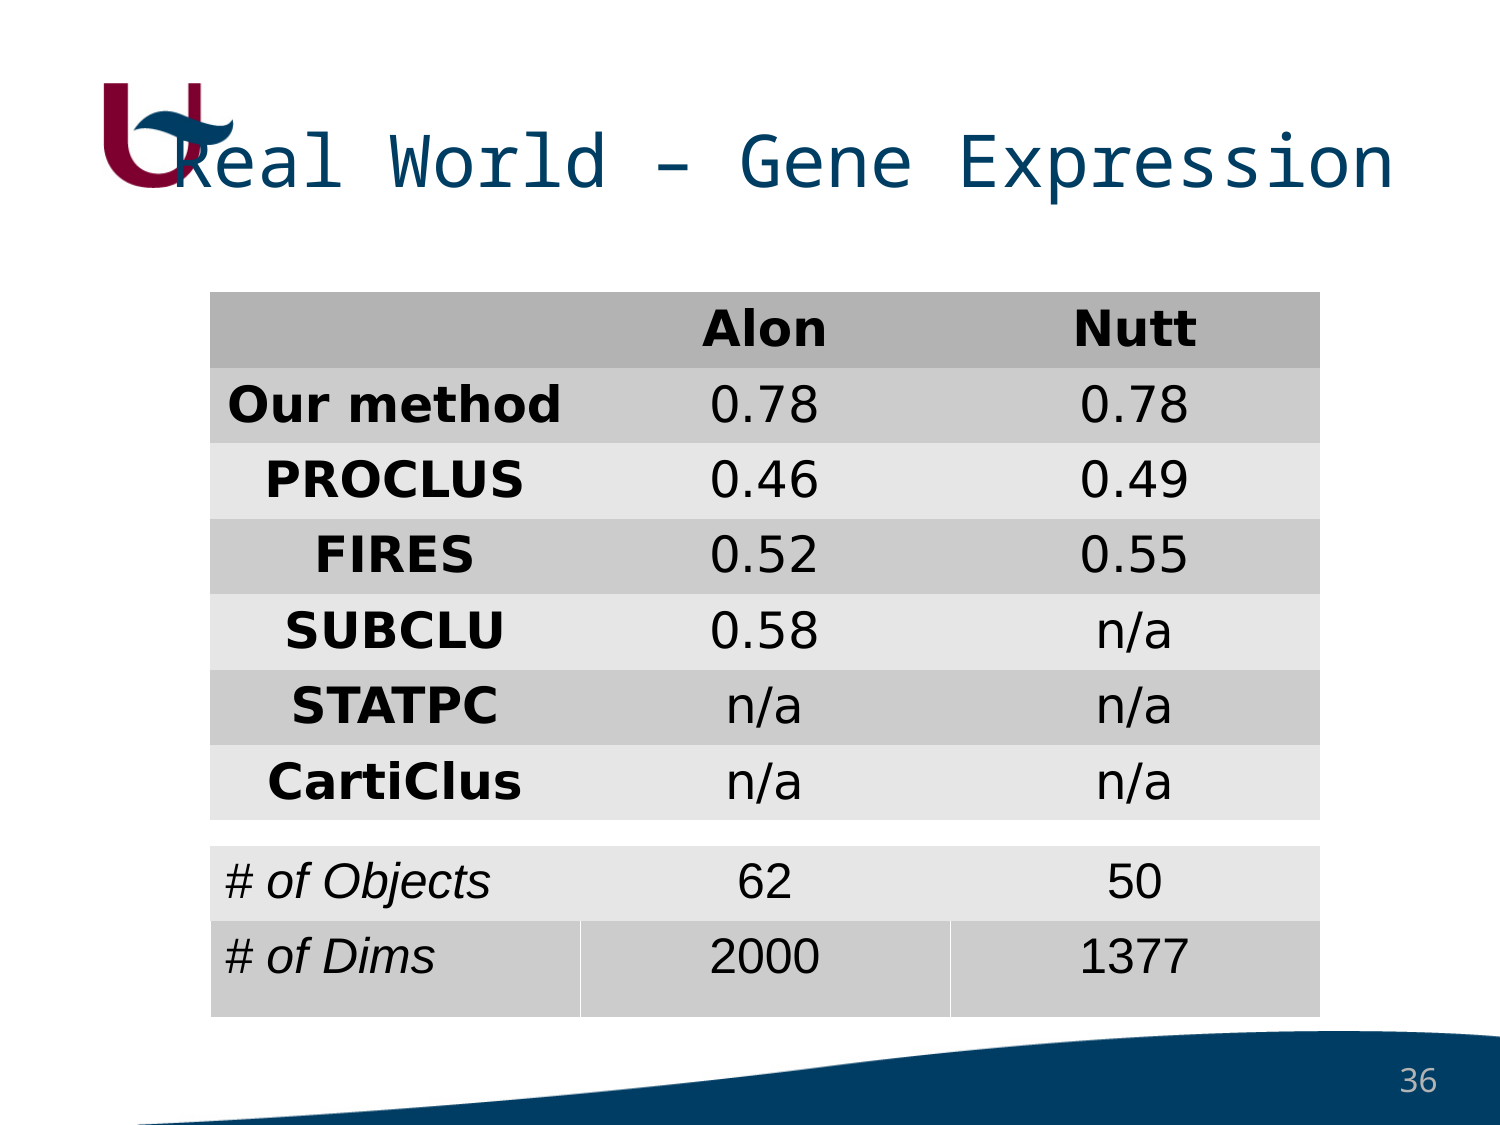

# Real World – Gene Expression
| | Alon | Nutt |
| --- | --- | --- |
| Our method | 0.78 | 0.78 |
| PROCLUS | 0.46 | 0.49 |
| FIRES | 0.52 | 0.55 |
| SUBCLU | 0.58 | n/a |
| STATPC | n/a | n/a |
| CartiClus | n/a | n/a |
| # of Objects | 62 | 50 |
| --- | --- | --- |
| # of Dims | 2000 | 1377 |